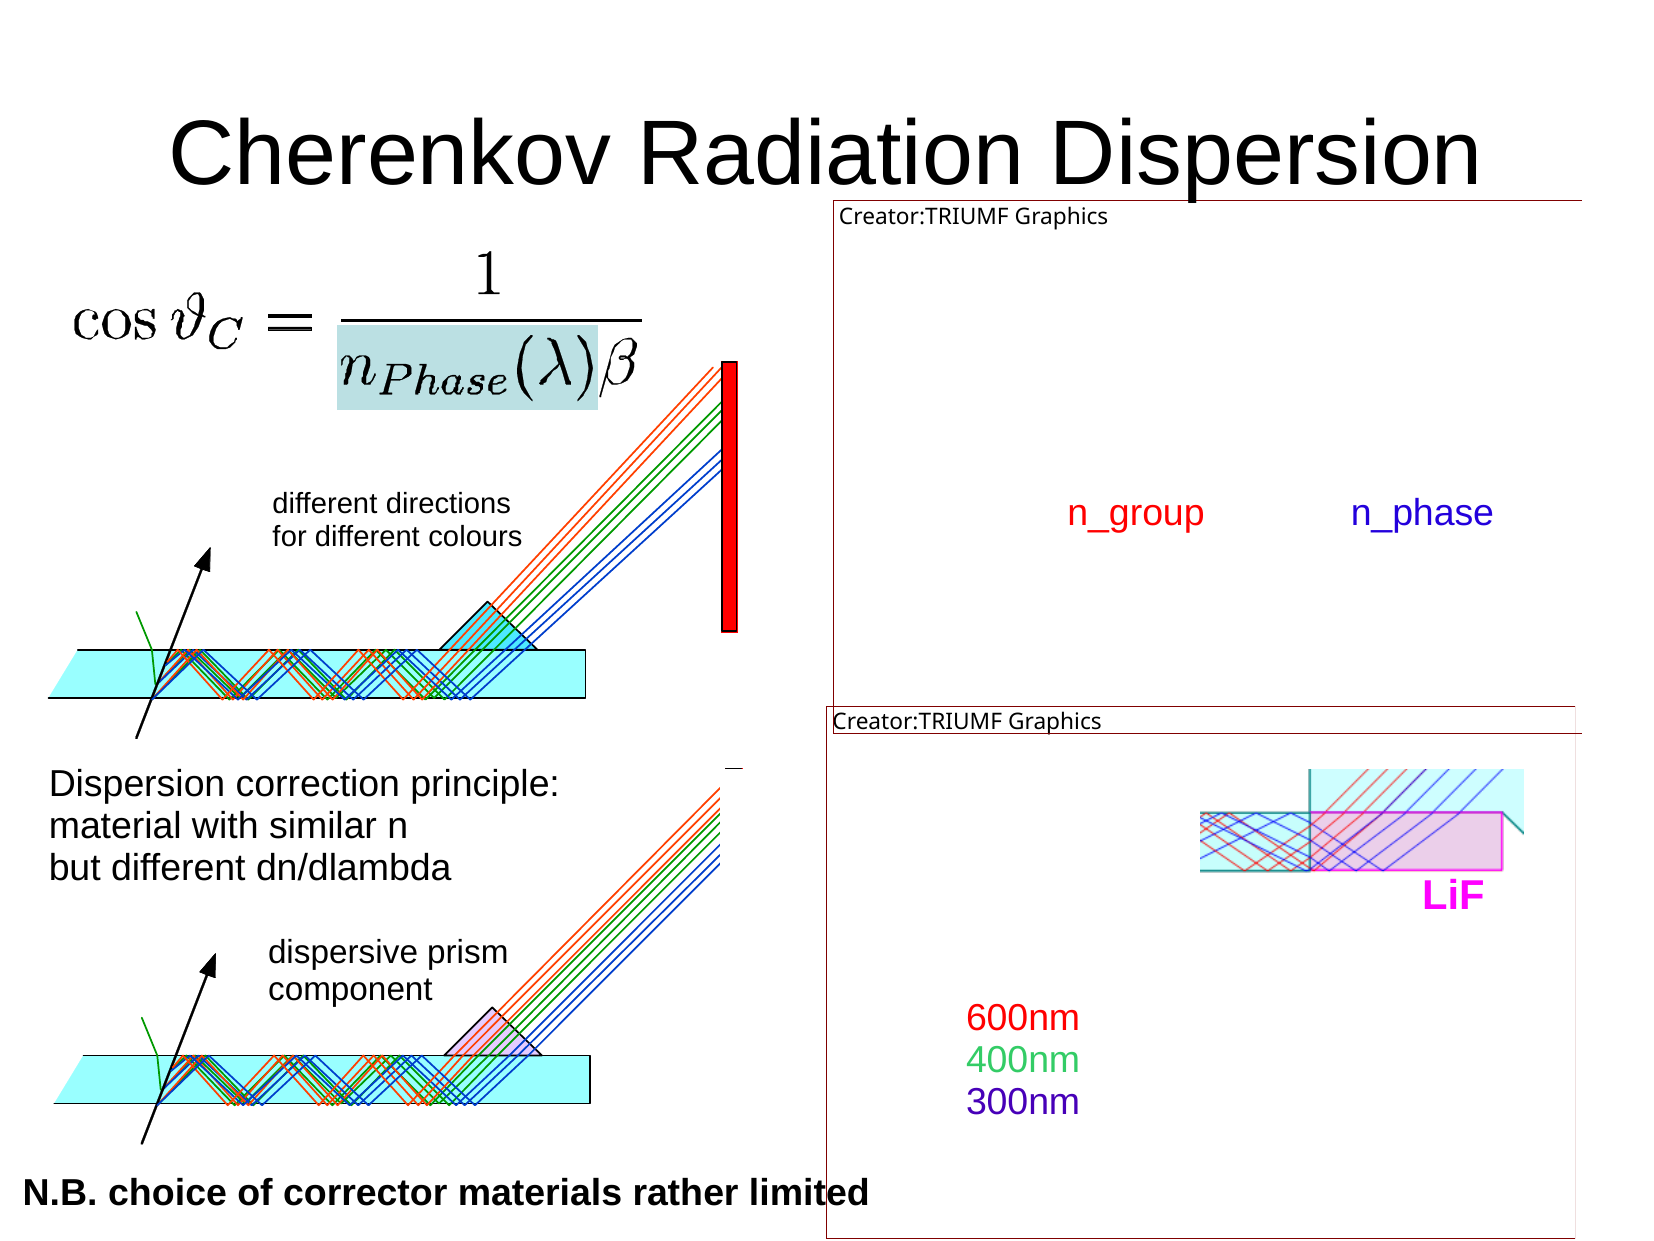

# Cherenkov Radiation Dispersion
different directions
for different colours
n_group
n_phase
Dispersion correction principle:
material with similar n
but different dn/dlambda
LiF
dispersive prism
component
600nm
400nm
300nm
N.B. choice of corrector materials rather limited